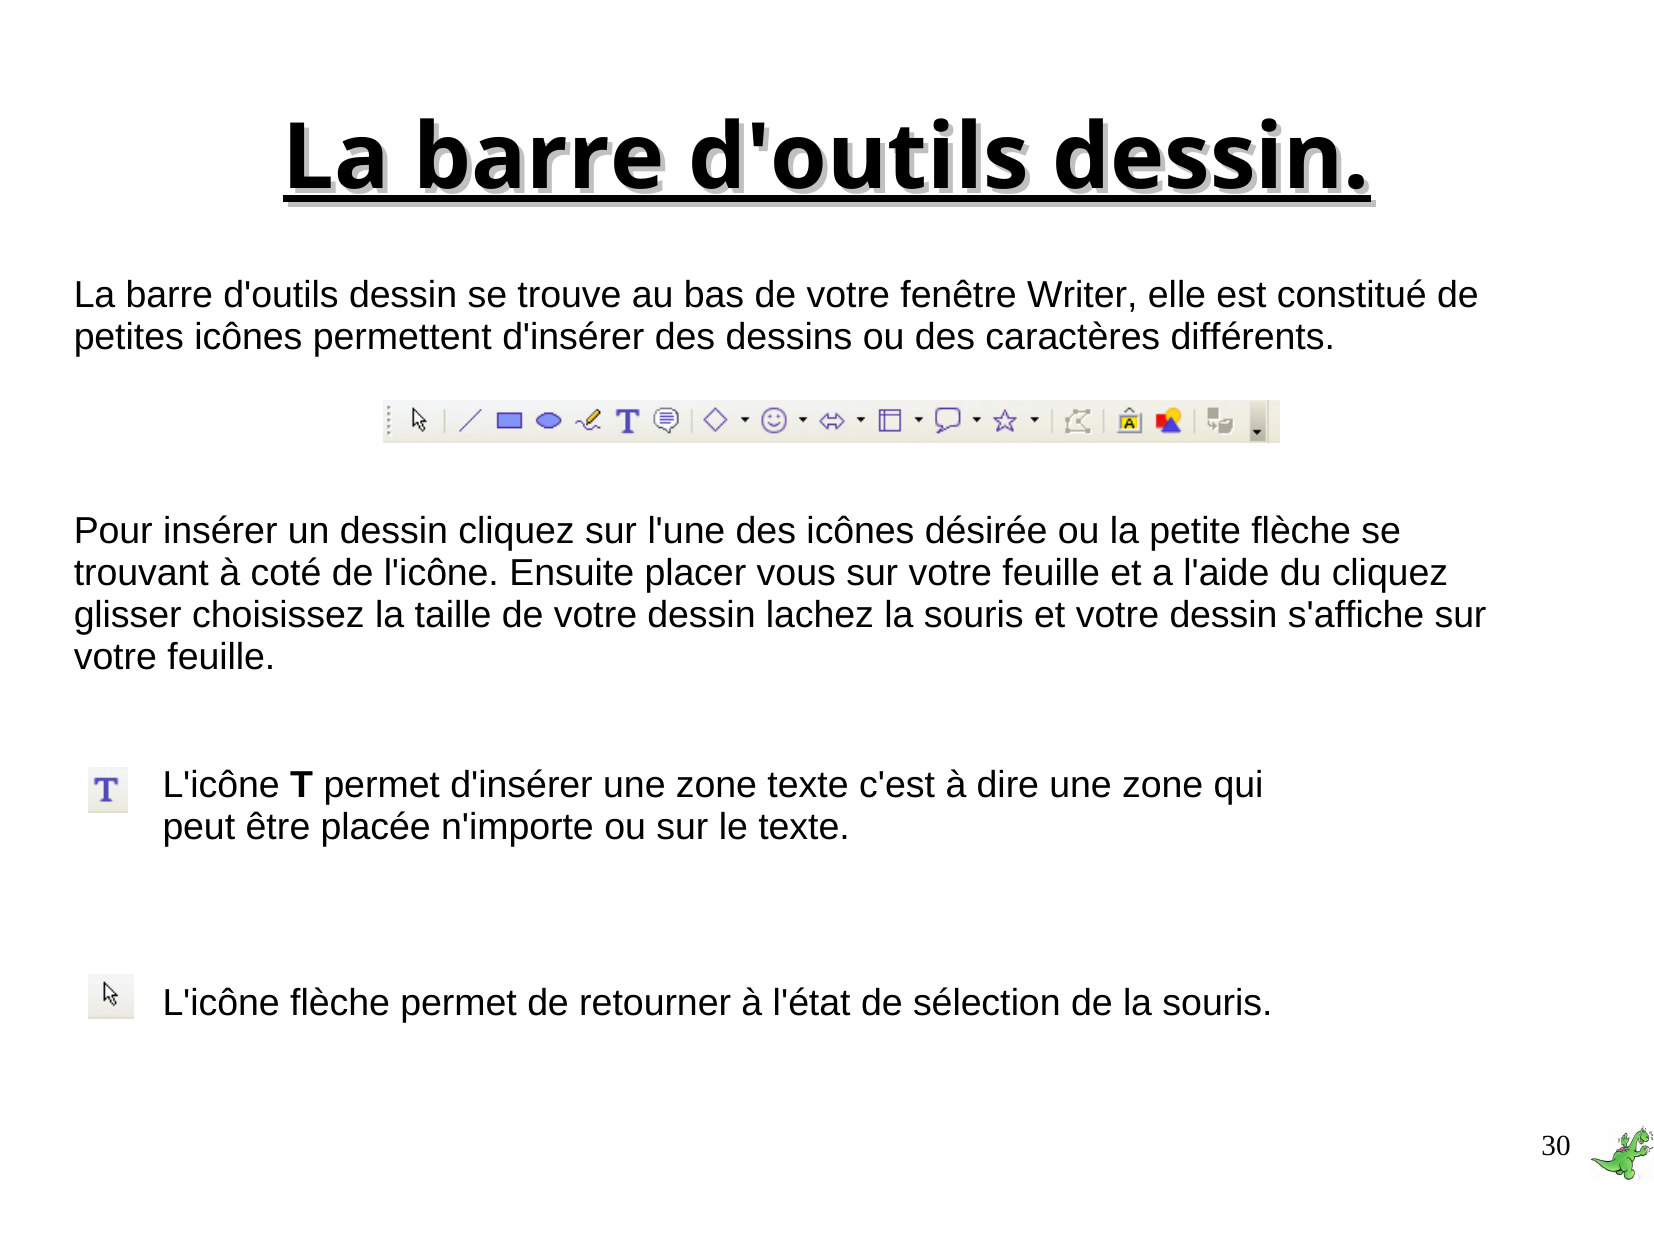

# La barre d'outils dessin.
La barre d'outils dessin se trouve au bas de votre fenêtre Writer, elle est constitué de petites icônes permettent d'insérer des dessins ou des caractères différents.
Pour insérer un dessin cliquez sur l'une des icônes désirée ou la petite flèche se trouvant à coté de l'icône. Ensuite placer vous sur votre feuille et a l'aide du cliquez glisser choisissez la taille de votre dessin lachez la souris et votre dessin s'affiche sur votre feuille.
L'icône T permet d'insérer une zone texte c'est à dire une zone qui peut être placée n'importe ou sur le texte.
L'icône flèche permet de retourner à l'état de sélection de la souris.
30